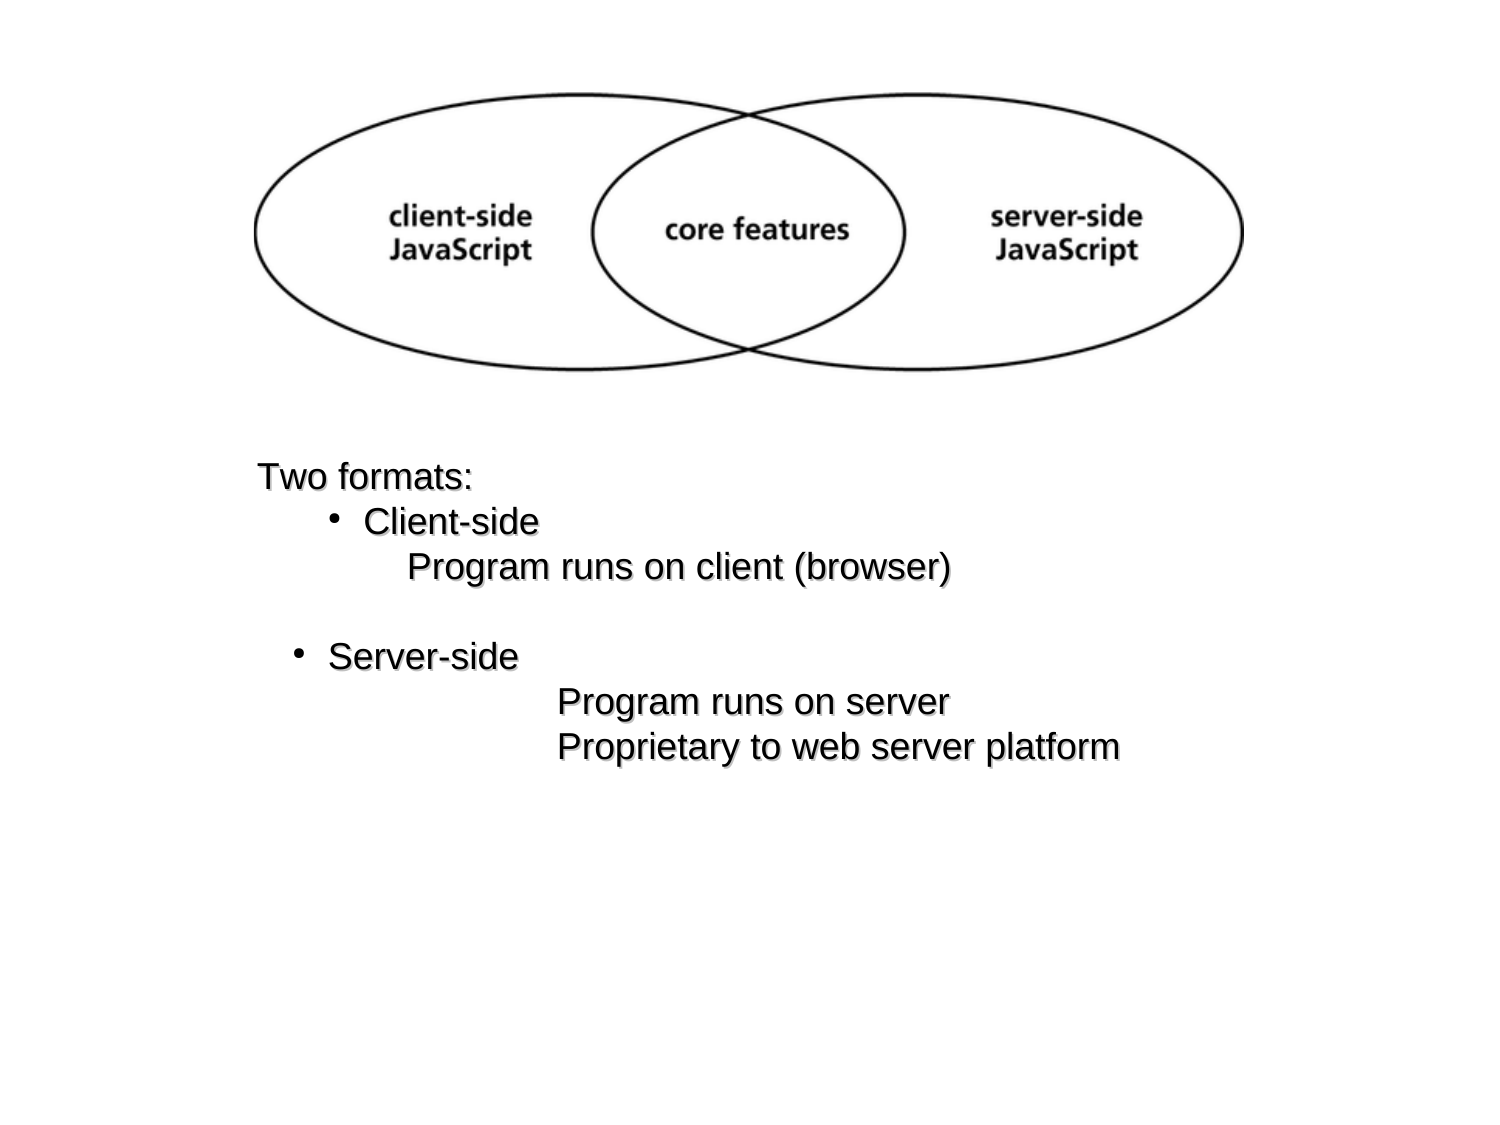

Two formats:
Client-side
	Program runs on client (browser)
Server-side
	Program runs on server
	Proprietary to web server platform